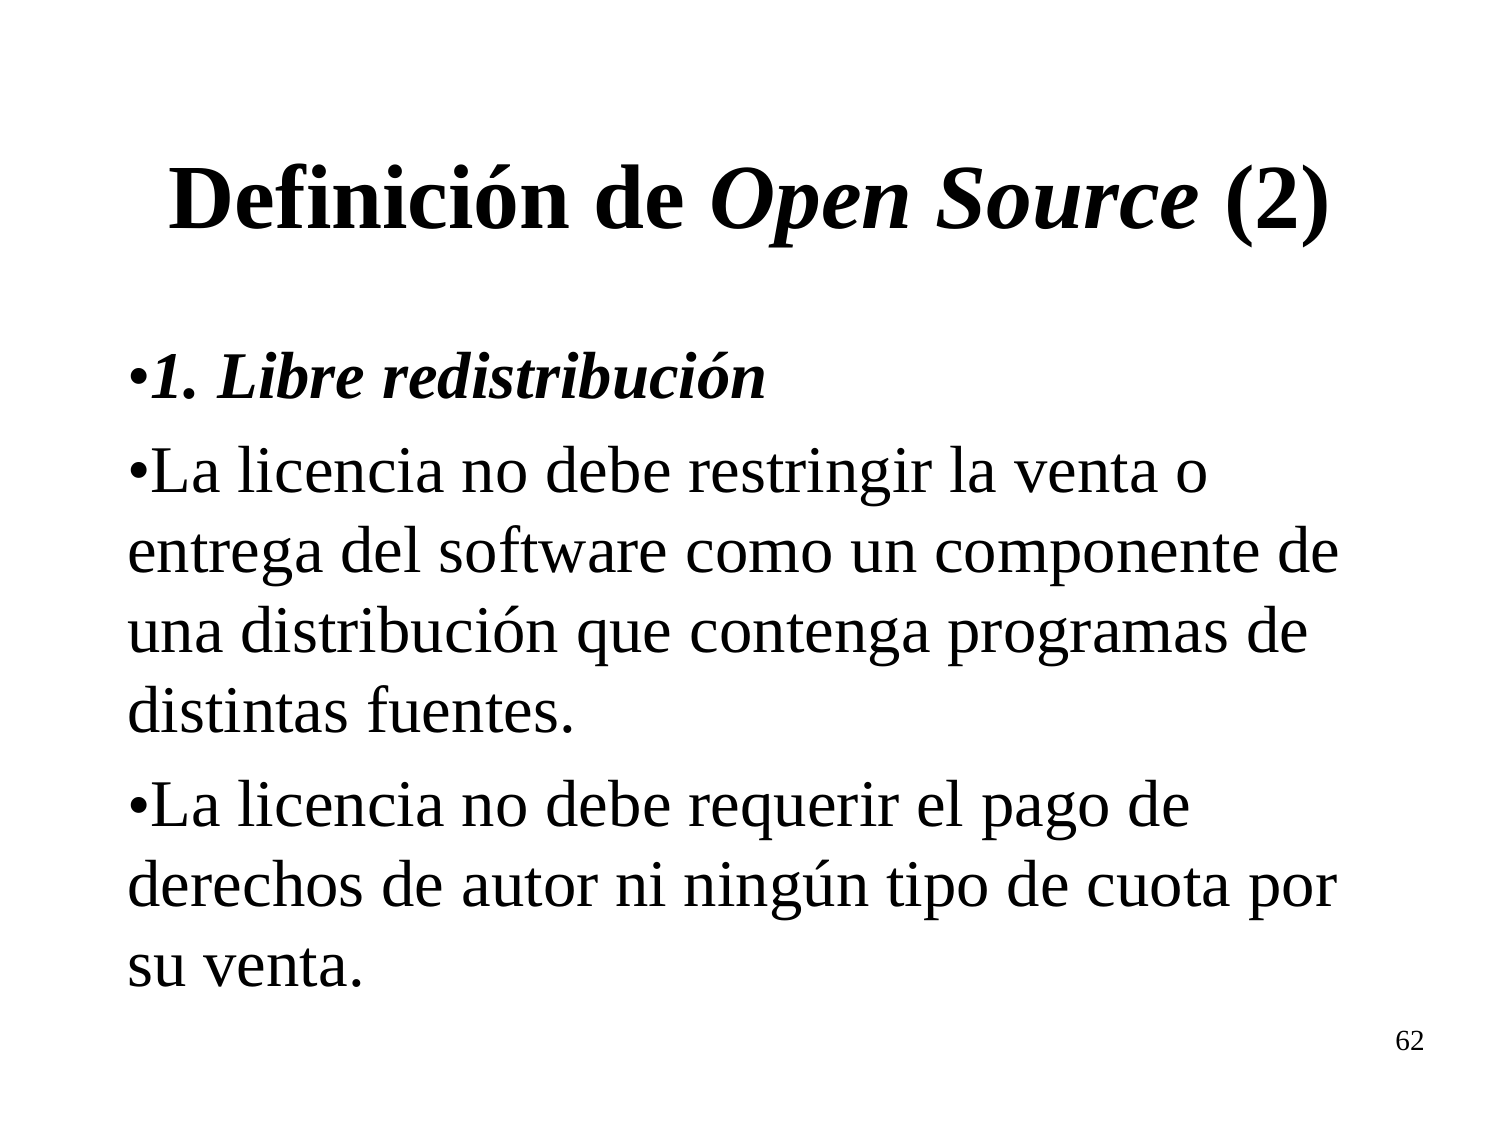

# Definición de Open Source (2)
1. Libre redistribución
La licencia no debe restringir la venta o entrega del software como un componente de una distribución que contenga programas de distintas fuentes.
La licencia no debe requerir el pago de derechos de autor ni ningún tipo de cuota por su venta.
62